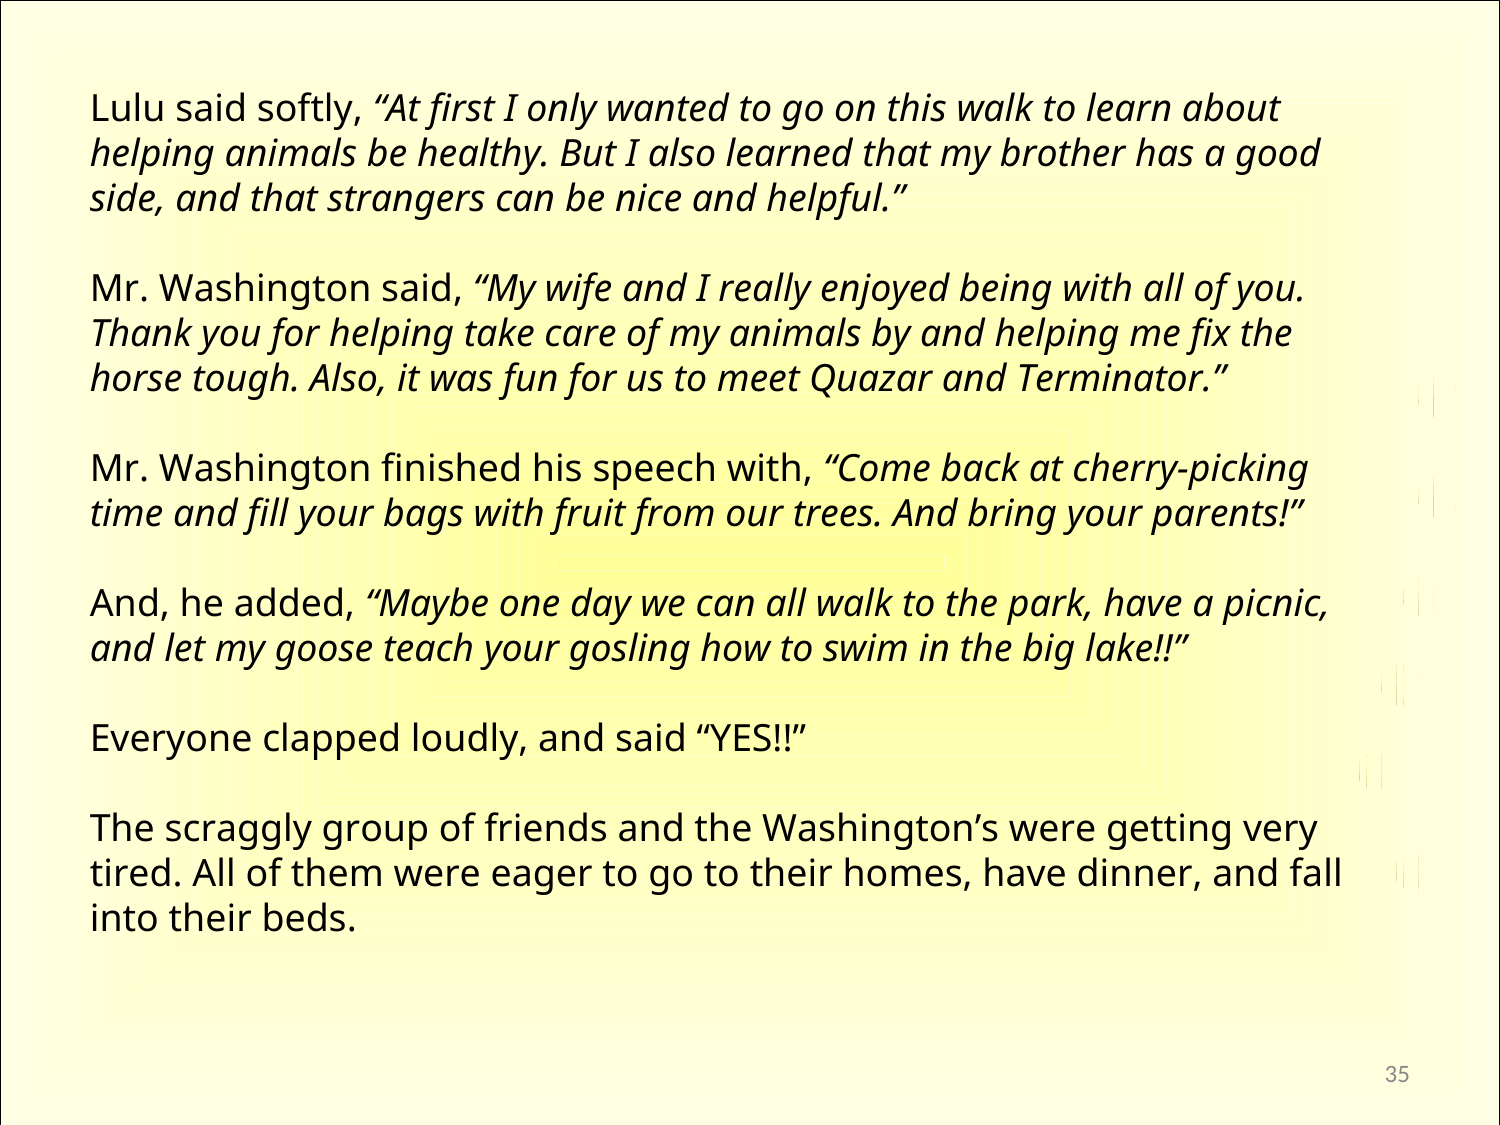

Lulu said softly, “At first I only wanted to go on this walk to learn about helping animals be healthy. But I also learned that my brother has a good side, and that strangers can be nice and helpful.”
Mr. Washington said, “My wife and I really enjoyed being with all of you. Thank you for helping take care of my animals by and helping me fix the horse tough. Also, it was fun for us to meet Quazar and Terminator.”
Mr. Washington finished his speech with, “Come back at cherry-picking time and fill your bags with fruit from our trees. And bring your parents!”
And, he added, “Maybe one day we can all walk to the park, have a picnic, and let my goose teach your gosling how to swim in the big lake!!”
Everyone clapped loudly, and said “YES!!”
The scraggly group of friends and the Washington’s were getting very tired. All of them were eager to go to their homes, have dinner, and fall into their beds.